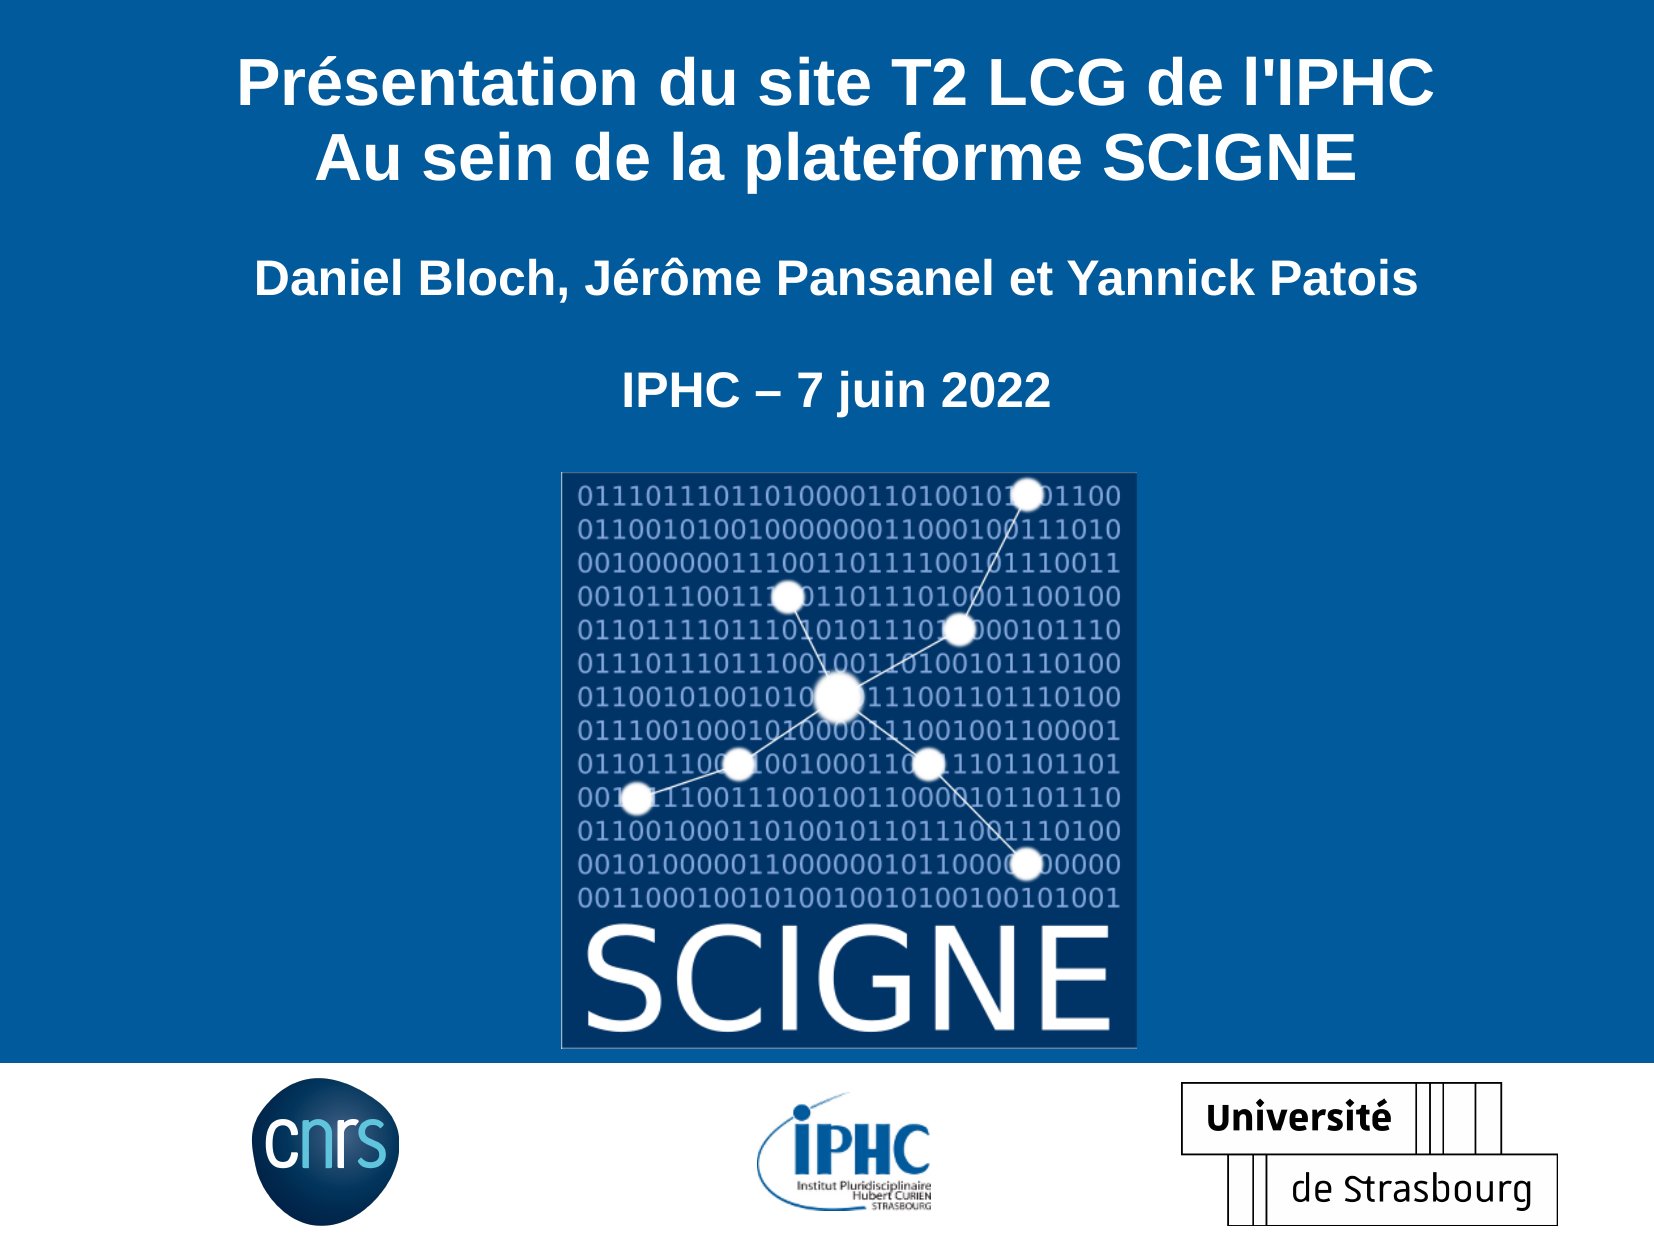

Présentation du site T2 LCG de l'IPHC
Au sein de la plateforme SCIGNE
Daniel Bloch, Jérôme Pansanel et Yannick Patois
IPHC – 7 juin 2022